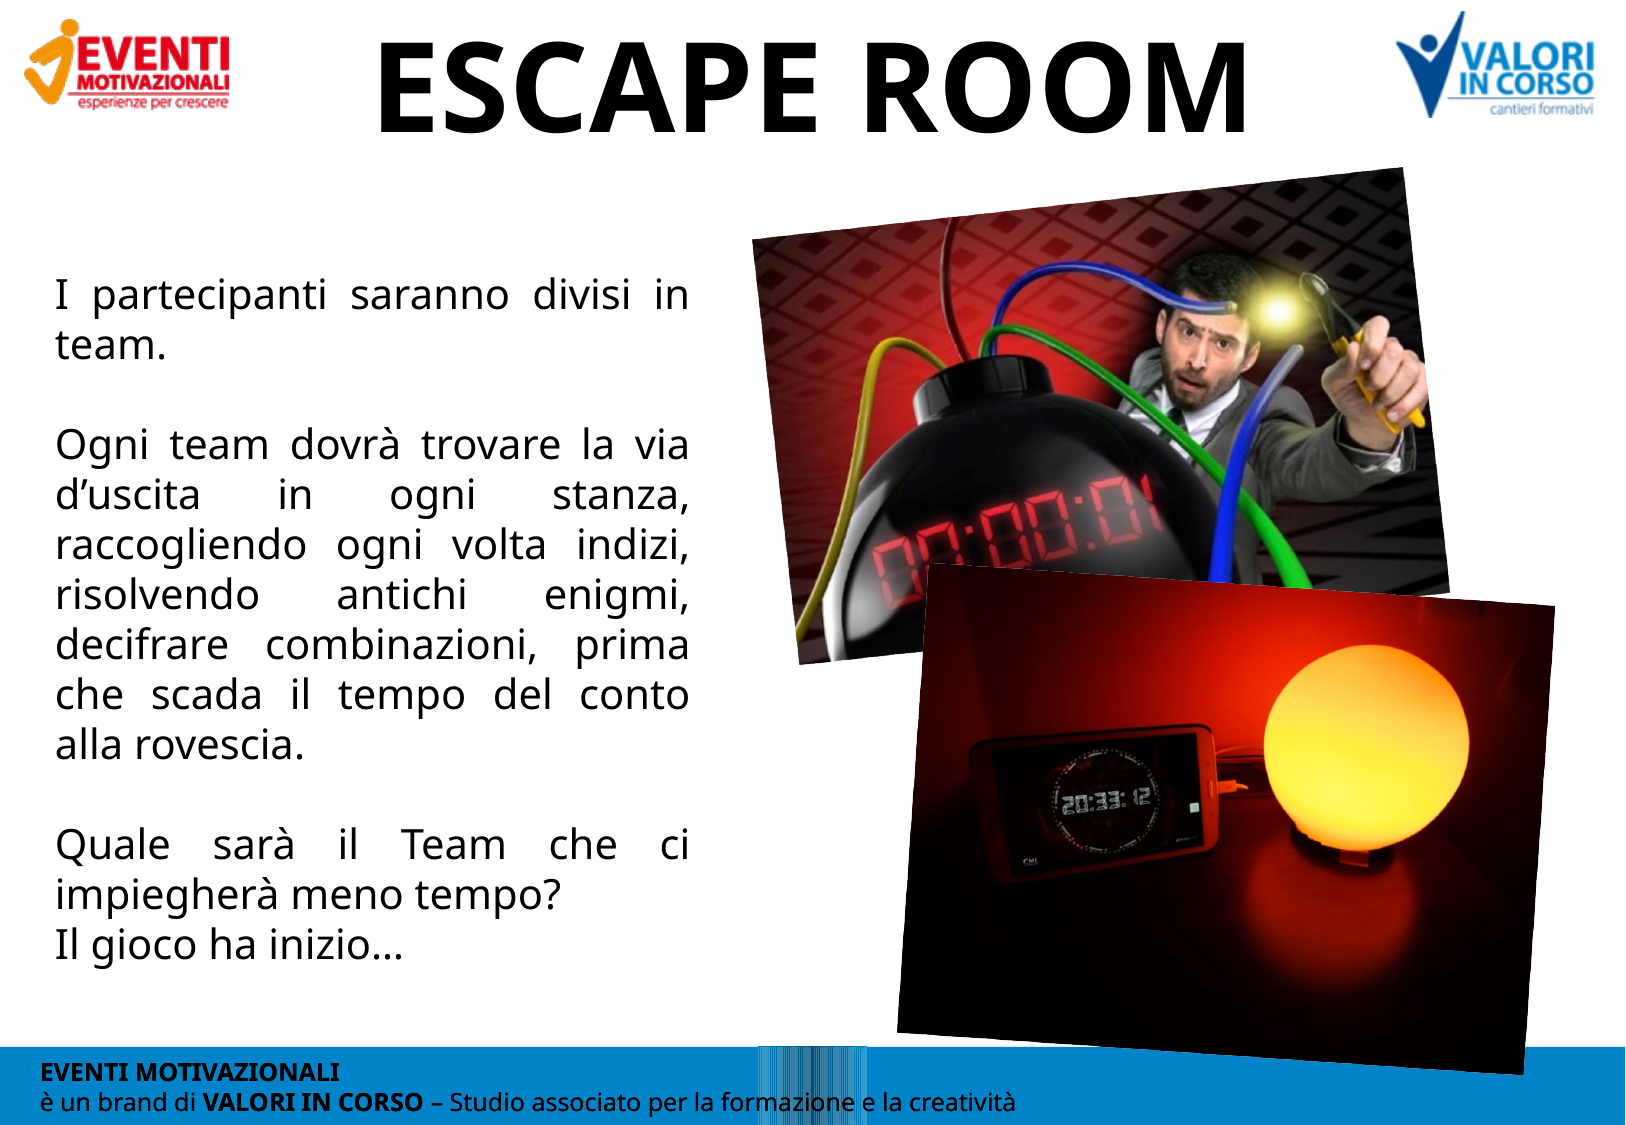

ESCAPE ROOM
I partecipanti saranno divisi in team.
Ogni team dovrà trovare la via d’uscita in ogni stanza, raccogliendo ogni volta indizi, risolvendo antichi enigmi, decifrare combinazioni, prima che scada il tempo del conto alla rovescia.
Quale sarà il Team che ci impiegherà meno tempo?
Il gioco ha inizio…
EVENTI MOTIVAZIONALI
è un brand di VALORI IN CORSO – Studio associato per la formazione e la creatività